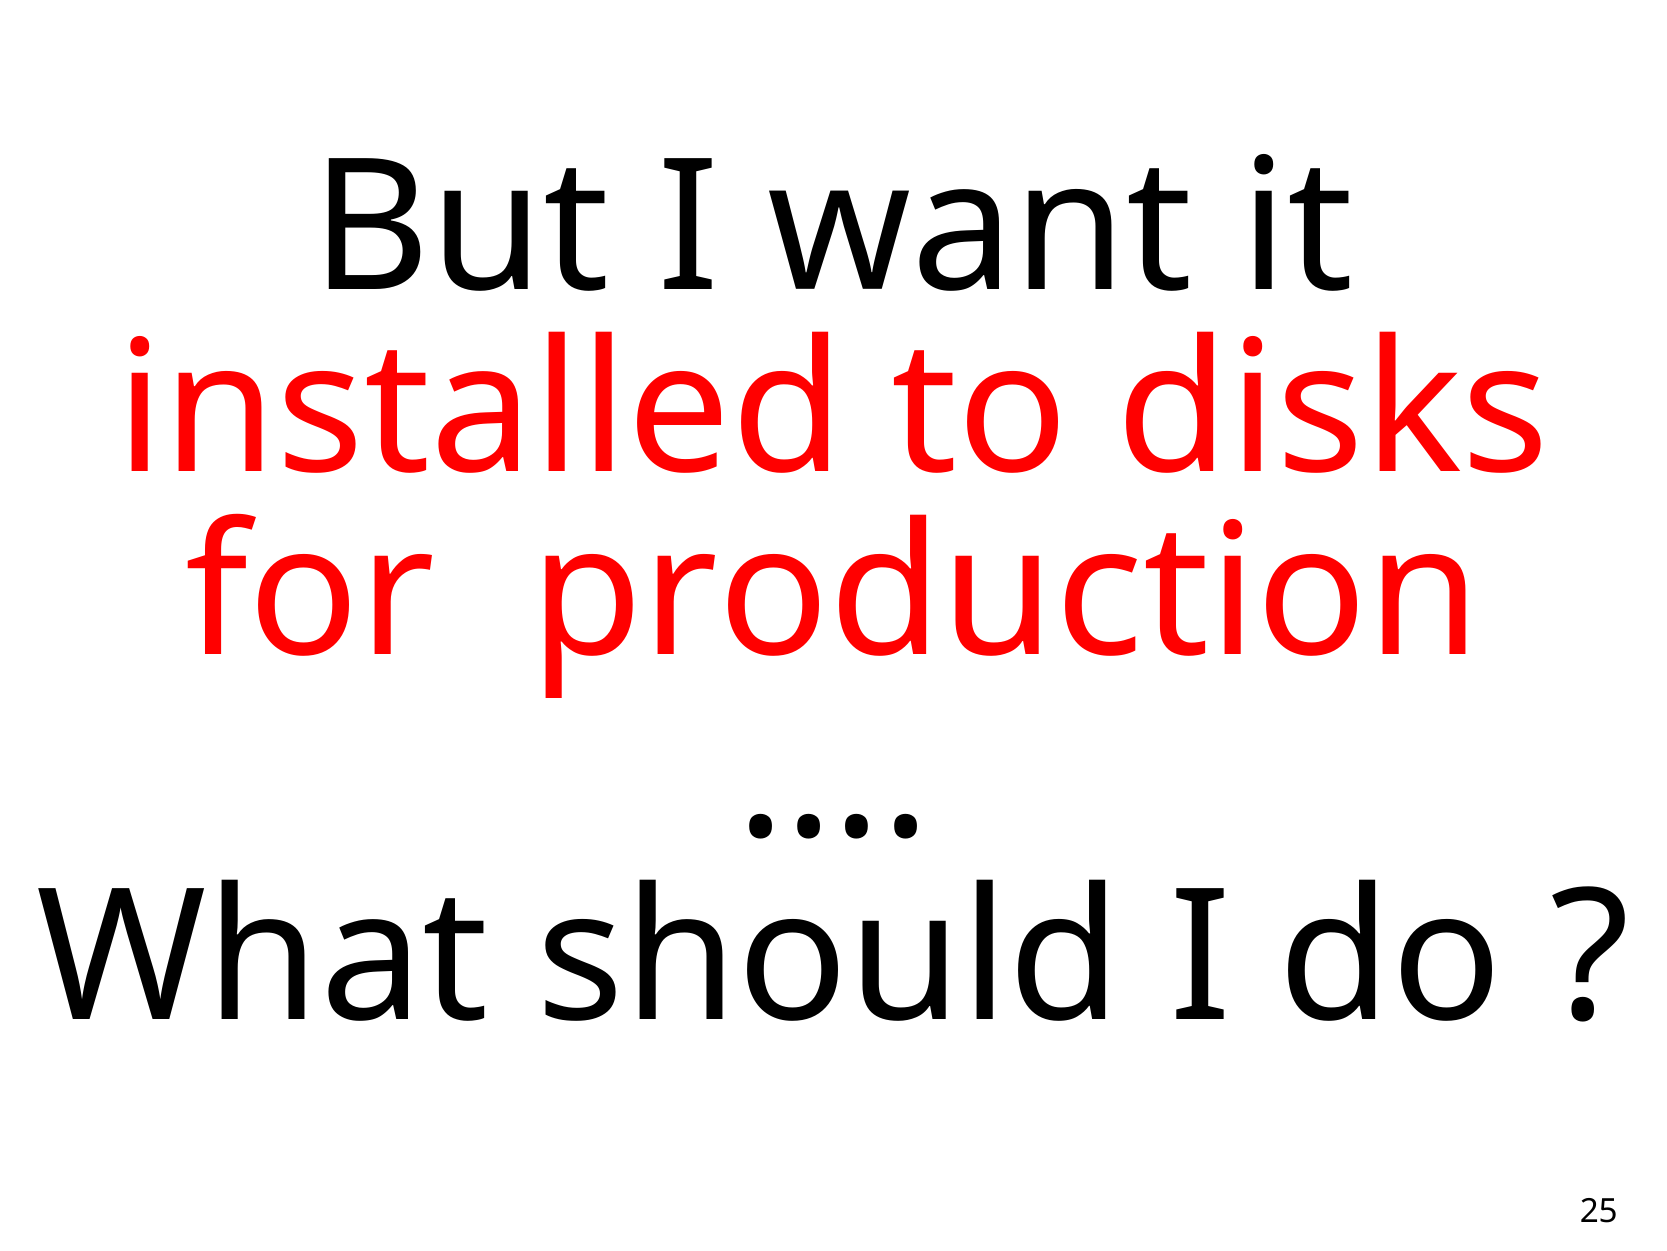

But I want it installed to disks for production
 ….
What should I do ?
25